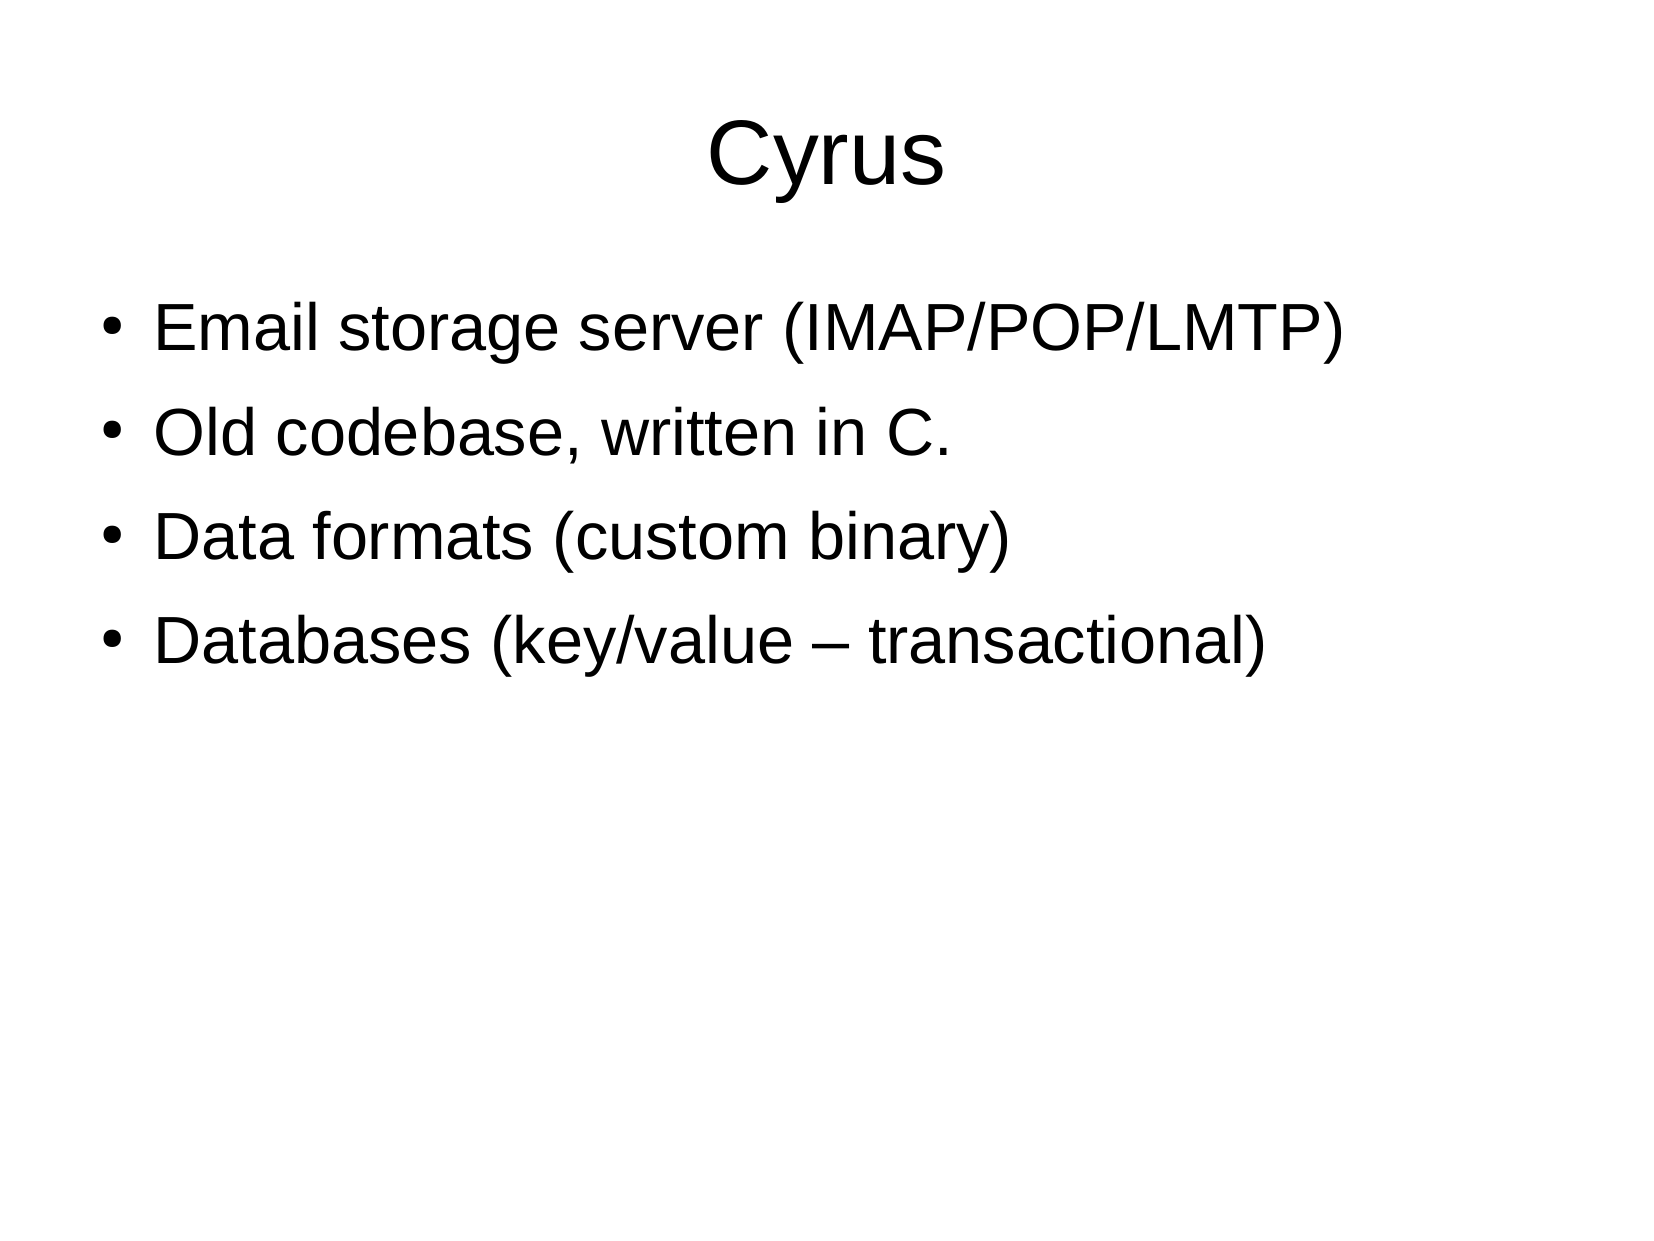

# Cyrus
Email storage server (IMAP/POP/LMTP)
Old codebase, written in C.
Data formats (custom binary)
Databases (key/value – transactional)